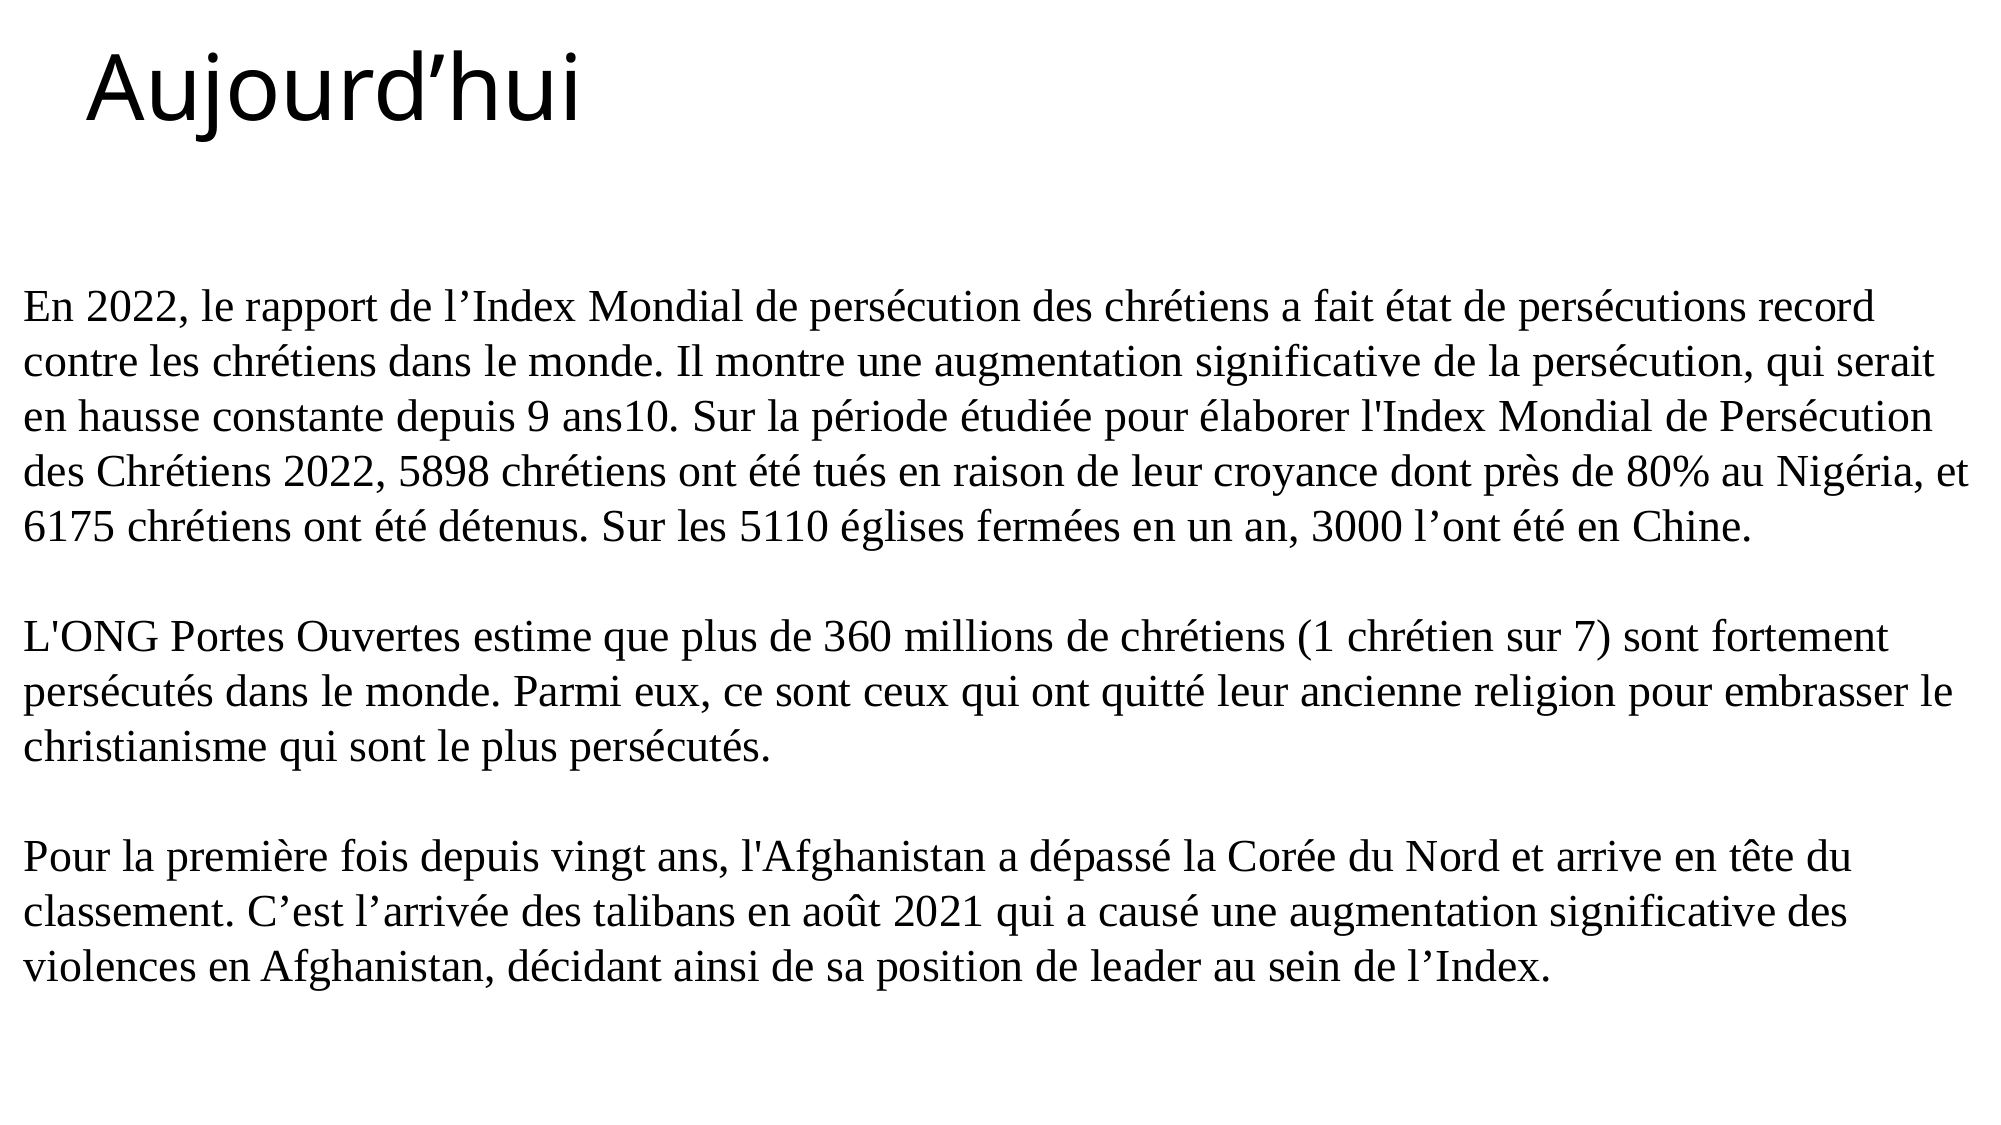

Aujourd’hui
En 2022, le rapport de l’Index Mondial de persécution des chrétiens a fait état de persécutions record contre les chrétiens dans le monde. Il montre une augmentation significative de la persécution, qui serait en hausse constante depuis 9 ans10. Sur la période étudiée pour élaborer l'Index Mondial de Persécution des Chrétiens 2022, 5898 chrétiens ont été tués en raison de leur croyance dont près de 80% au Nigéria, et 6175 chrétiens ont été détenus. Sur les 5110 églises fermées en un an, 3000 l’ont été en Chine.
L'ONG Portes Ouvertes estime que plus de 360 millions de chrétiens (1 chrétien sur 7) sont fortement persécutés dans le monde. Parmi eux, ce sont ceux qui ont quitté leur ancienne religion pour embrasser le christianisme qui sont le plus persécutés.
Pour la première fois depuis vingt ans, l'Afghanistan a dépassé la Corée du Nord et arrive en tête du classement. C’est l’arrivée des talibans en août 2021 qui a causé une augmentation significative des violences en Afghanistan, décidant ainsi de sa position de leader au sein de l’Index.